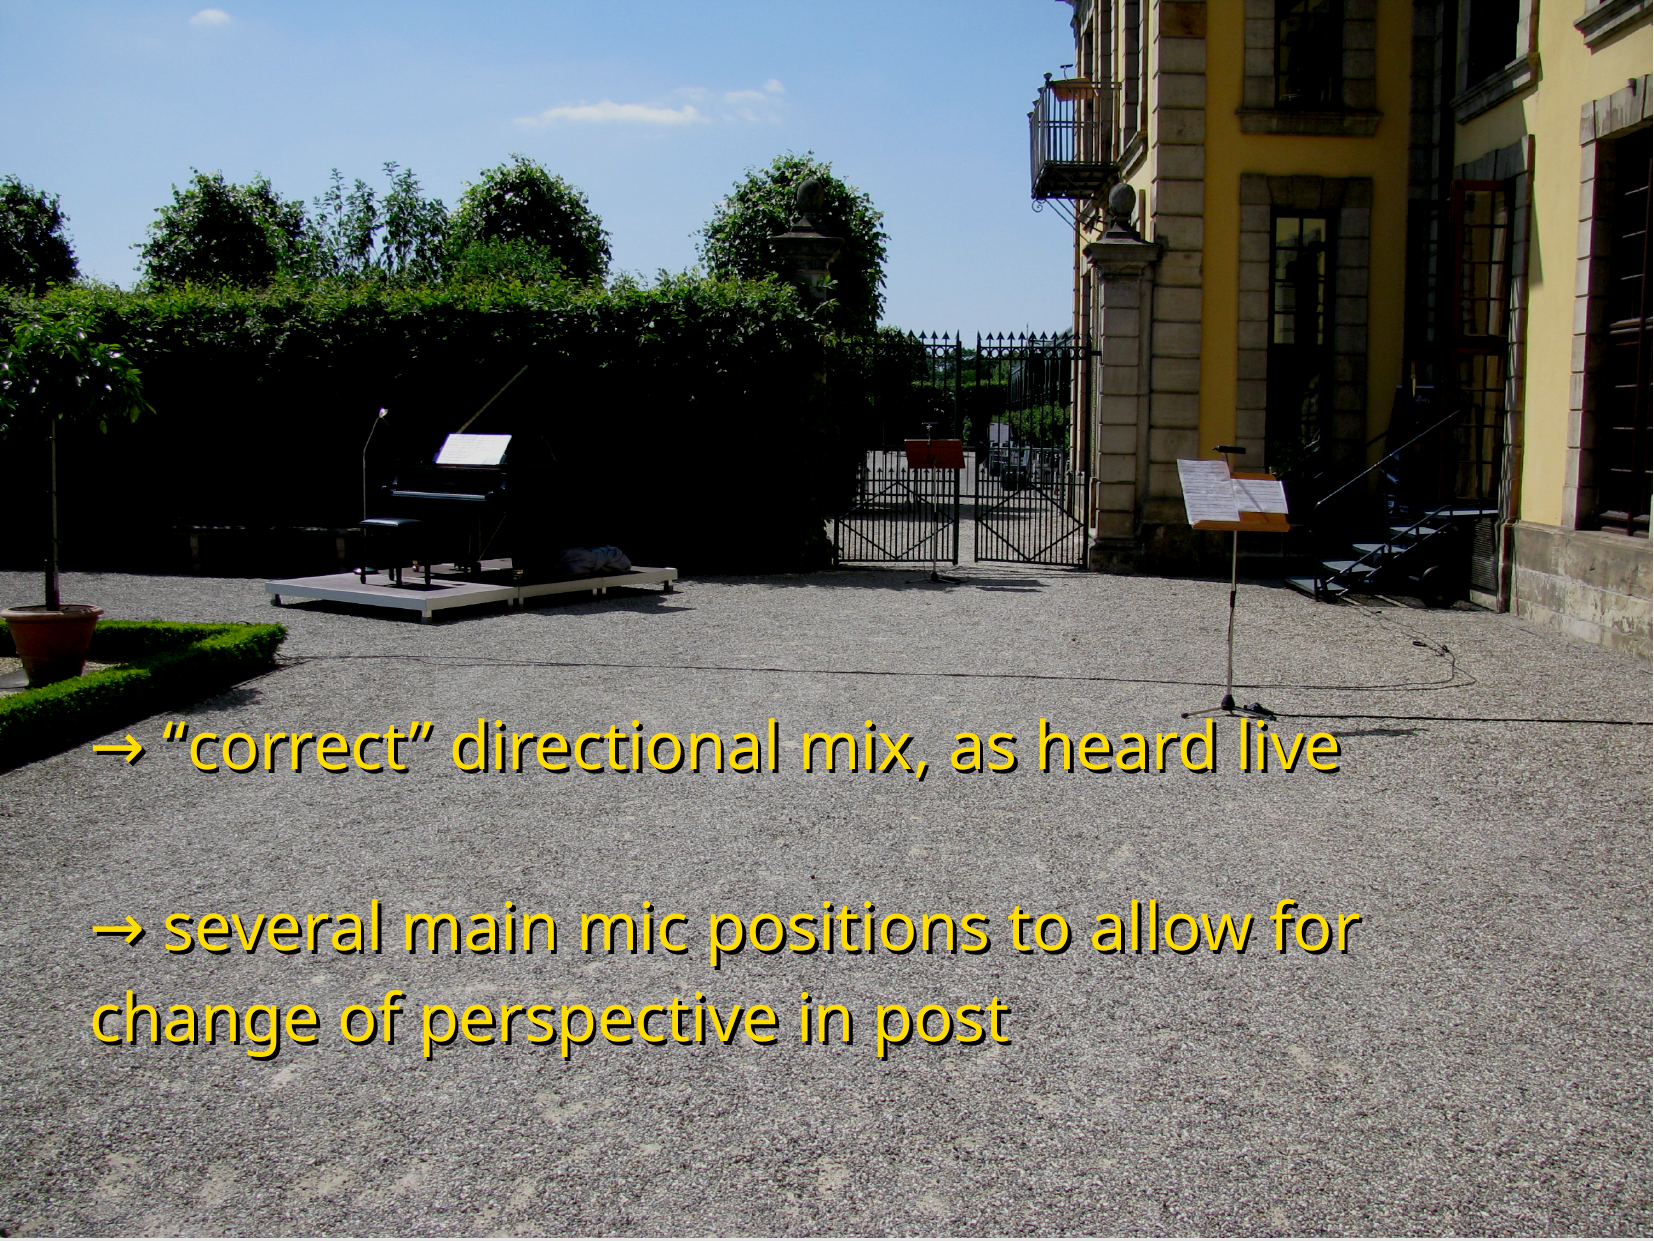

→ “correct” directional mix, as heard live
→ several main mic positions to allow for change of perspective in post